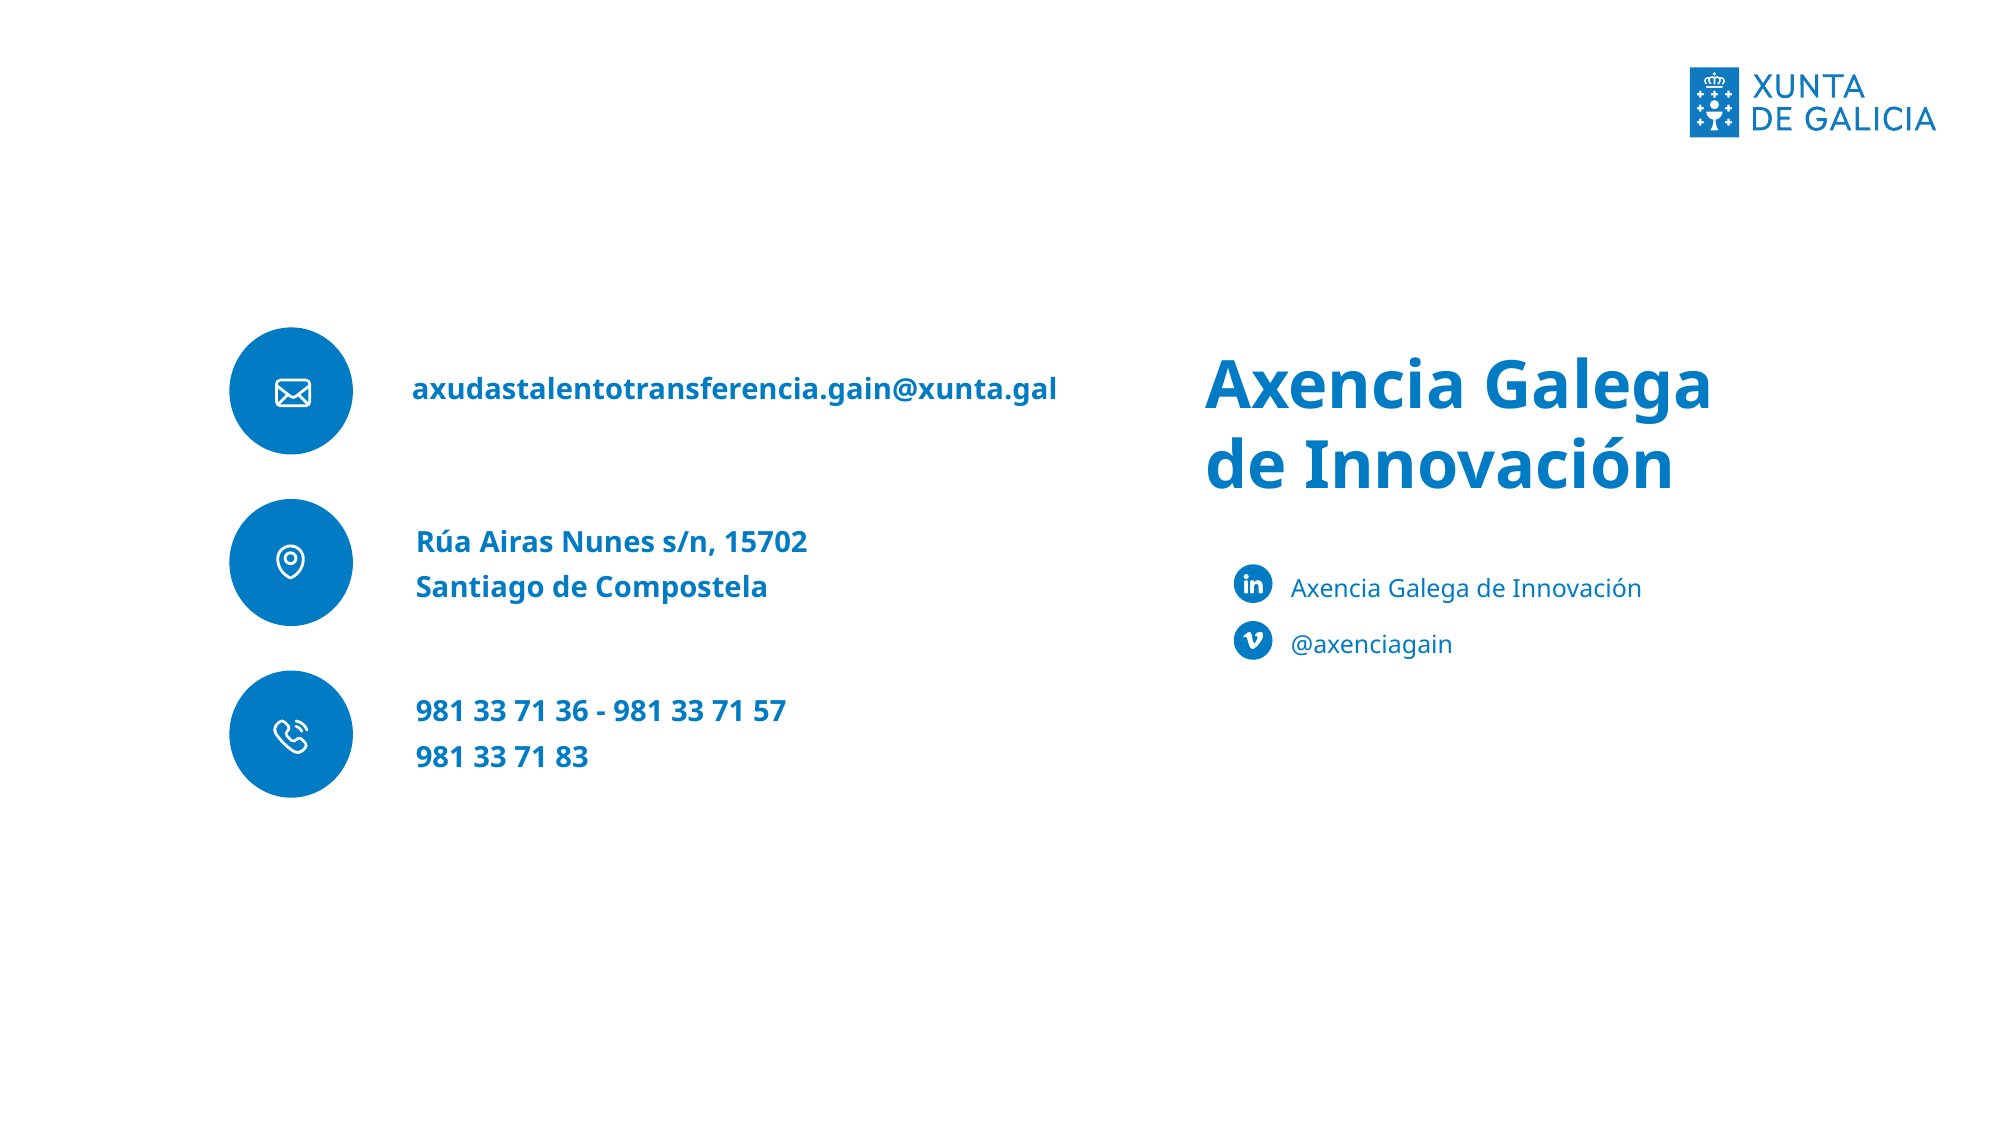

Axencia Galega de Innovación
axudastalentotransferencia.gain@xunta.gal
Rúa Airas Nunes s/n, 15702 Santiago de Compostela
Axencia Galega de Innovación
@axenciagain
981 33 71 36 - 981 33 71 57
981 33 71 83